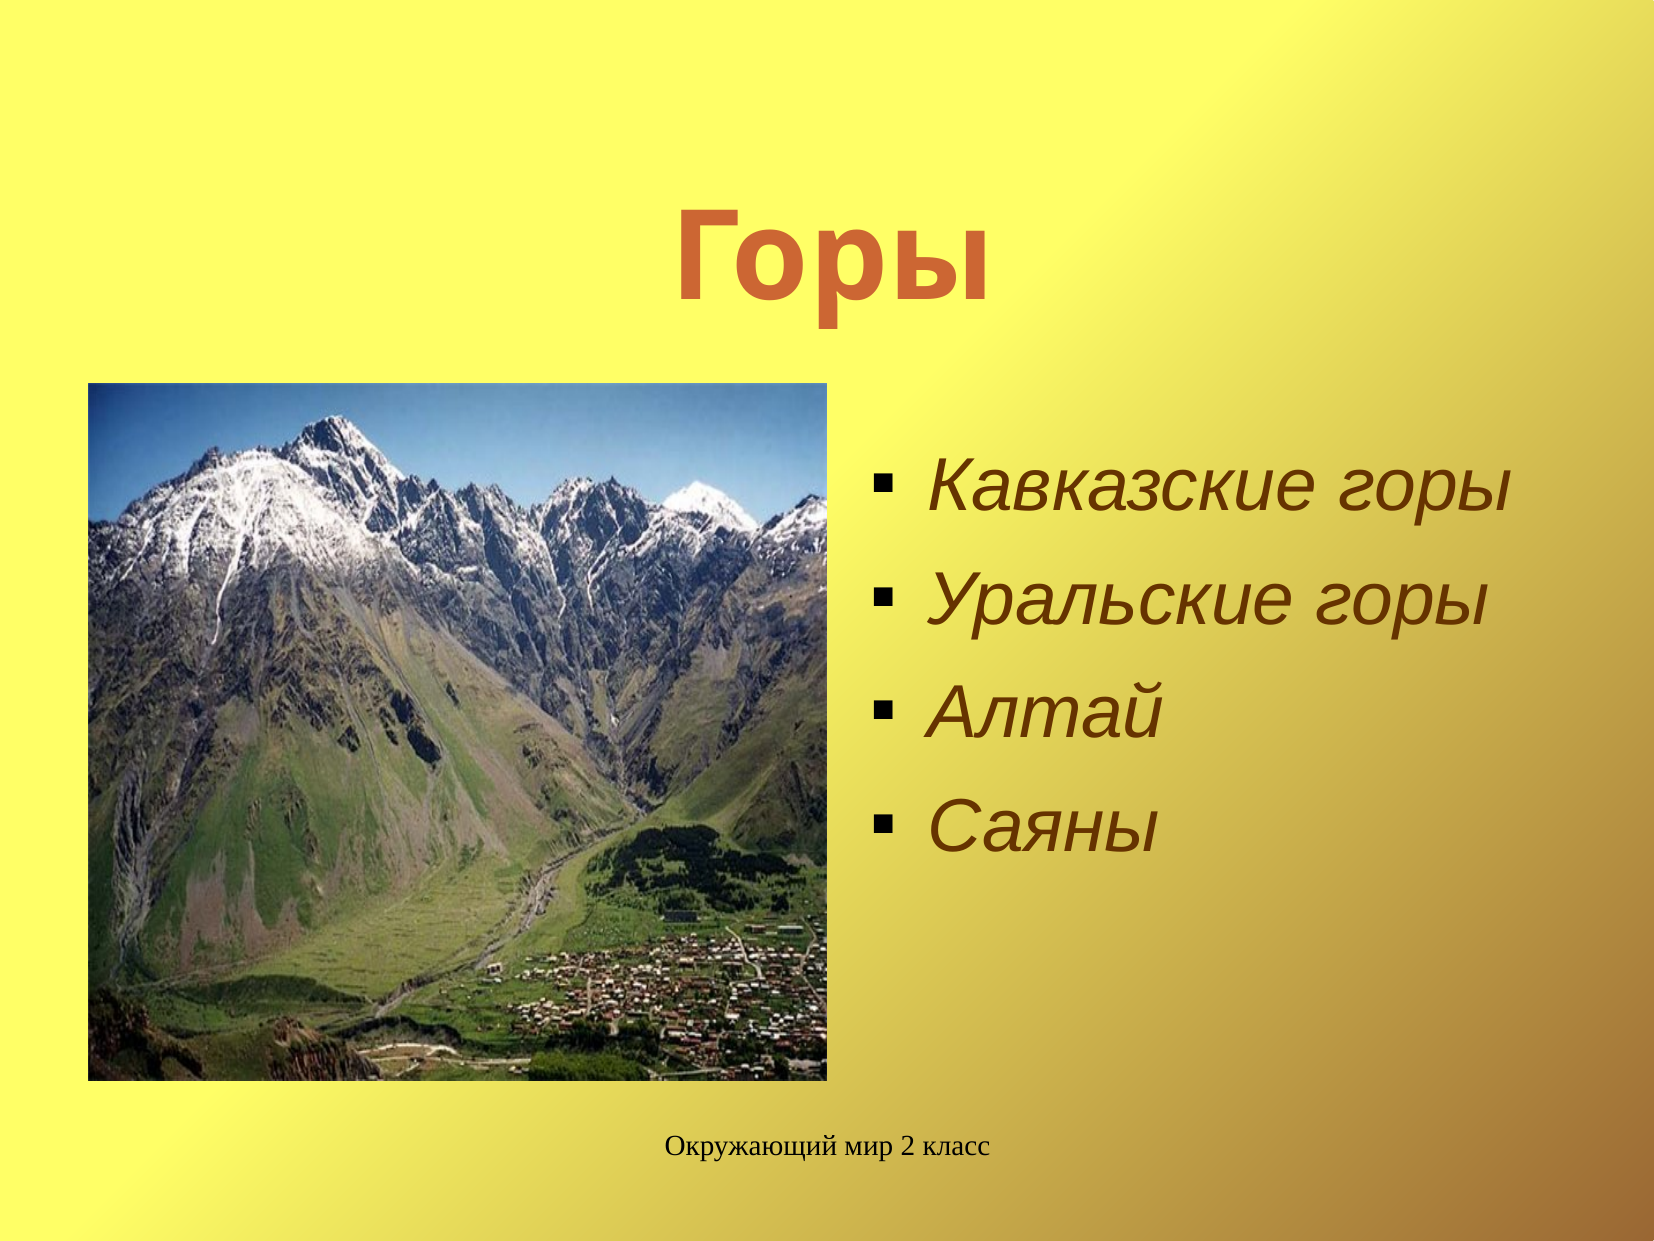

# Горы
Кавказские горы
Уральские горы
Алтай
Саяны
Окружающий мир 2 класс